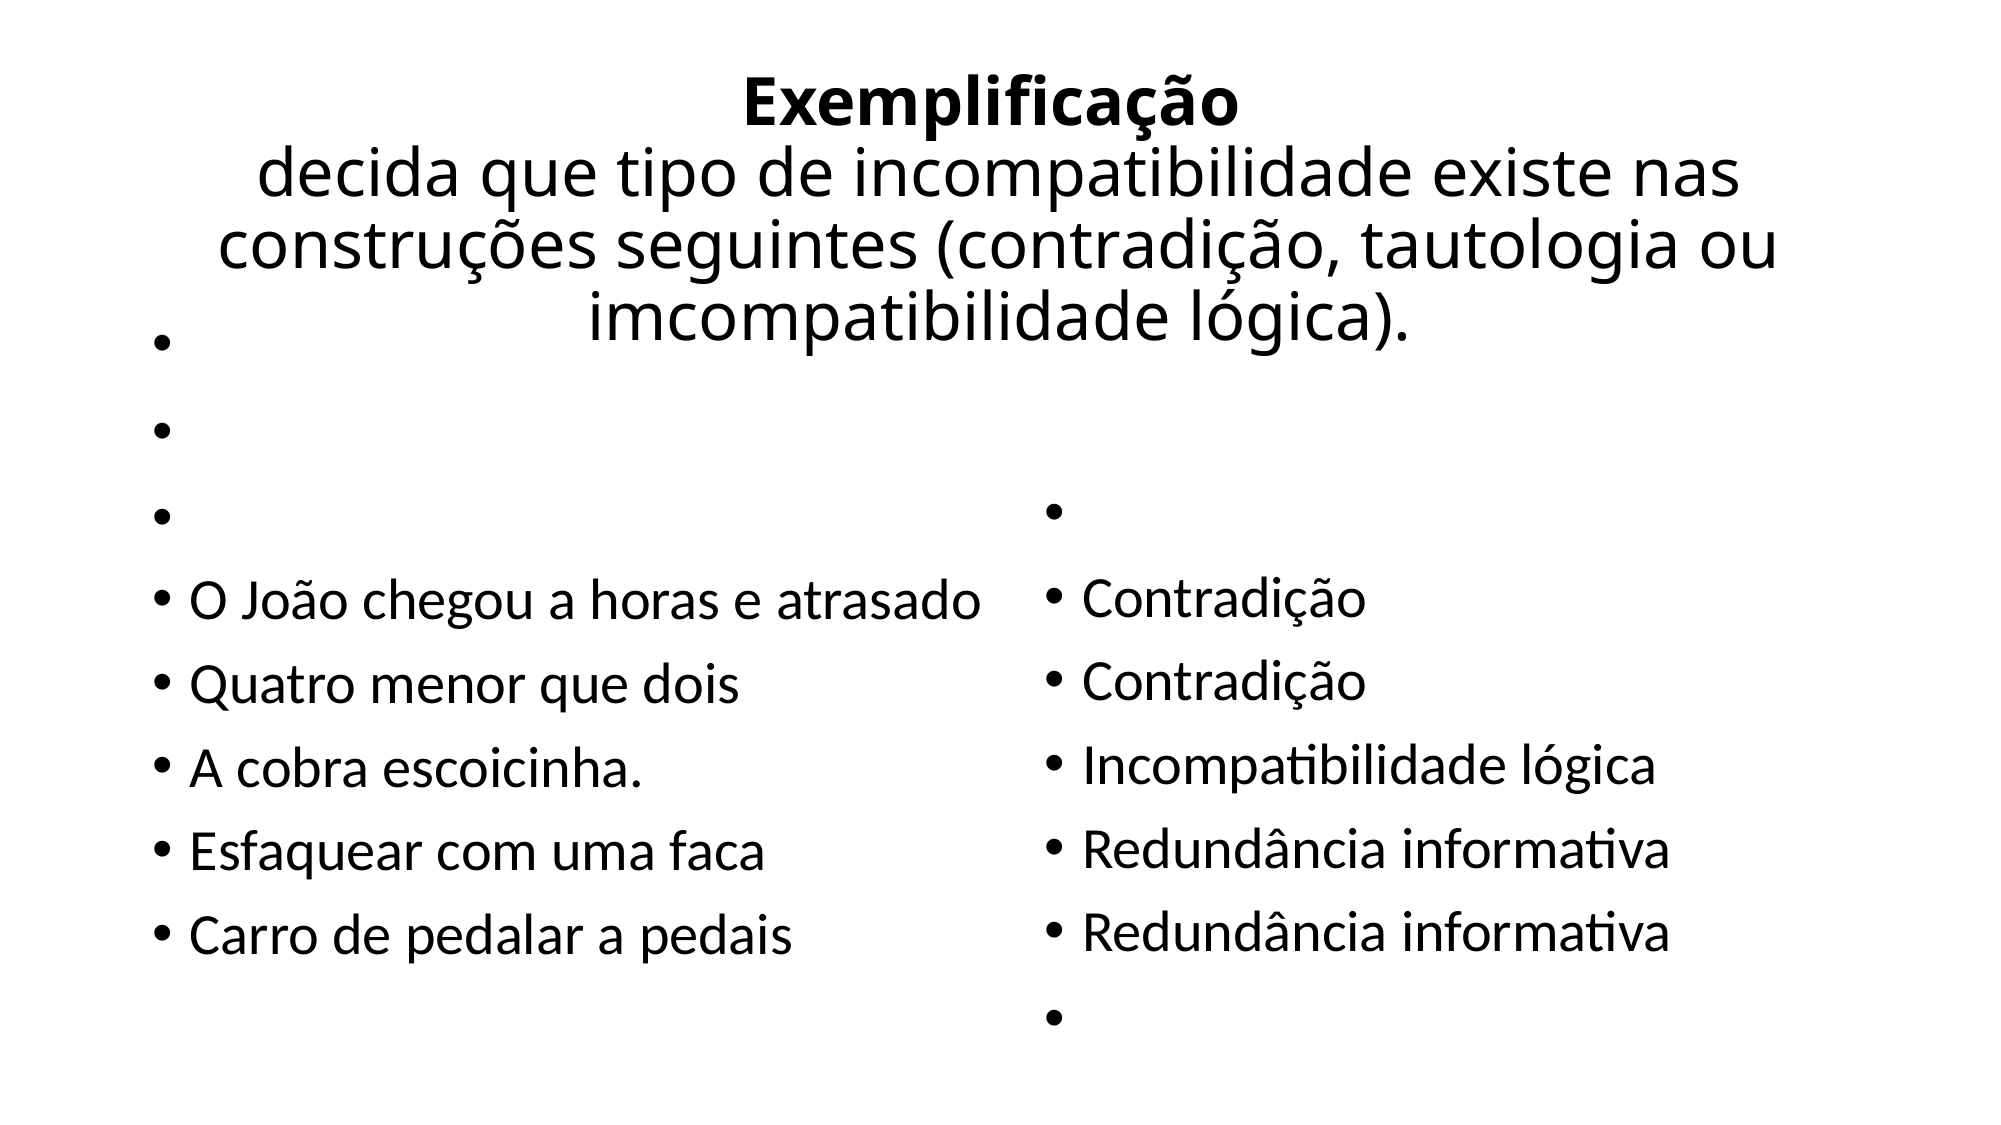

# Exemplificação decida que tipo de incompatibilidade existe nas construções seguintes (contradição, tautologia ou imcompatibilidade lógica).
O João chegou a horas e atrasado
Quatro menor que dois
A cobra escoicinha.
Esfaquear com uma faca
Carro de pedalar a pedais
Contradição
Contradição
Incompatibilidade lógica
Redundância informativa
Redundância informativa